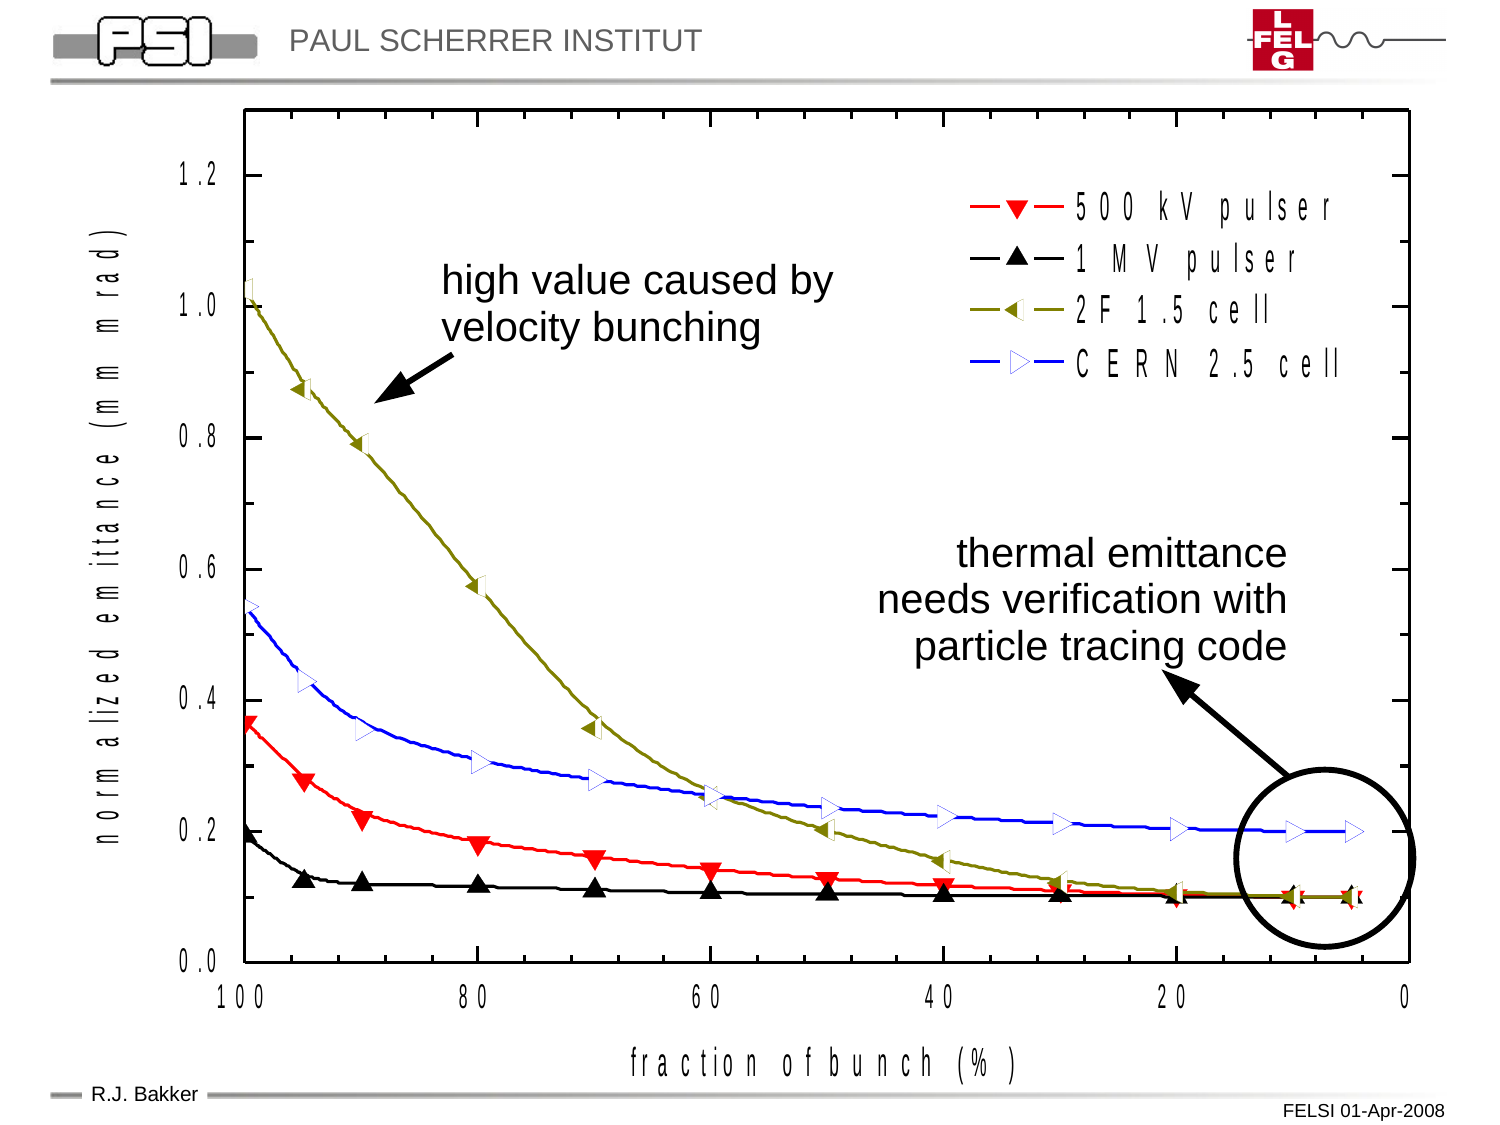

high value caused by
velocity bunching
thermal emittance
needs verification with
particle tracing code